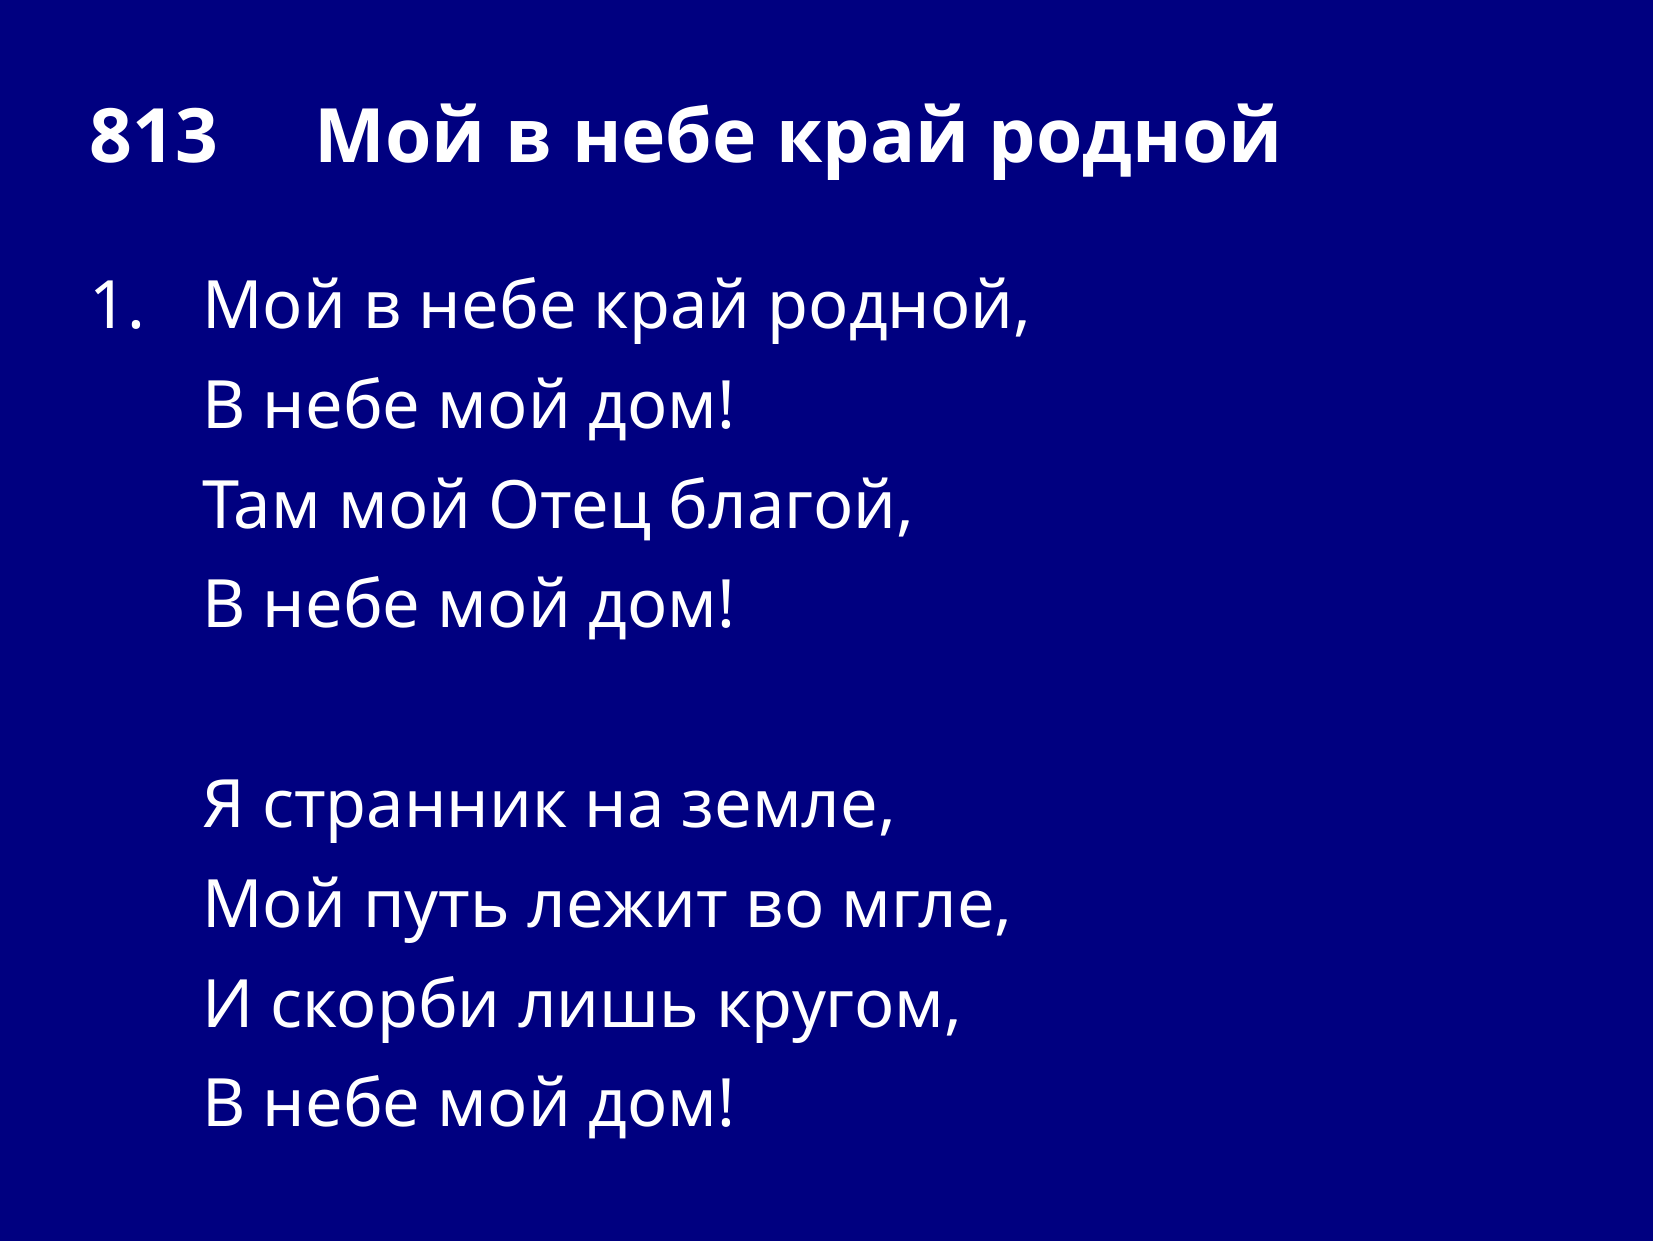

813	Мой в небе край родной
1.	Мой в небе край родной,
	В небе мой дом!
	Там мой Отец благой,
	В небе мой дом!
	Я странник на земле,
	Мой путь лежит во мгле,
	И скорби лишь кругом,
	В небе мой дом!